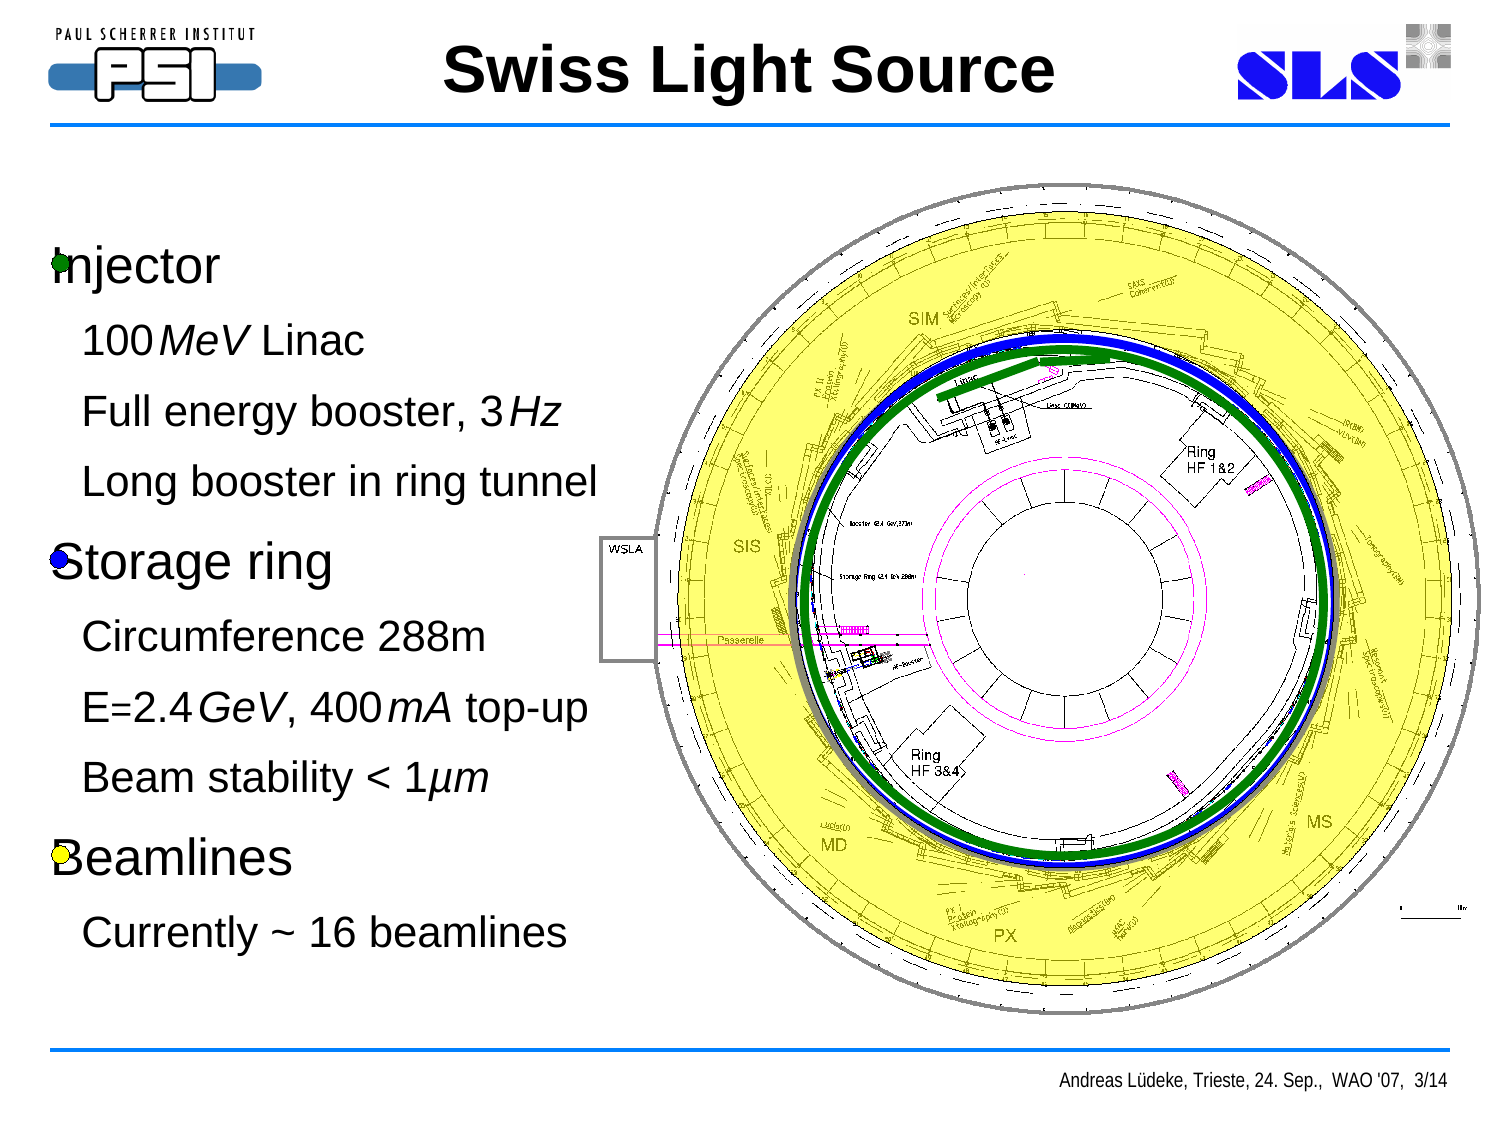

# Swiss Light Source
Injector
100 MeV Linac
Full energy booster, 3 Hz
Long booster in ring tunnel
Storage ring
Circumference 288m
E=2.4 GeV, 400 mA top-up
Beam stability < 1µm
Beamlines
Currently ~ 16 beamlines